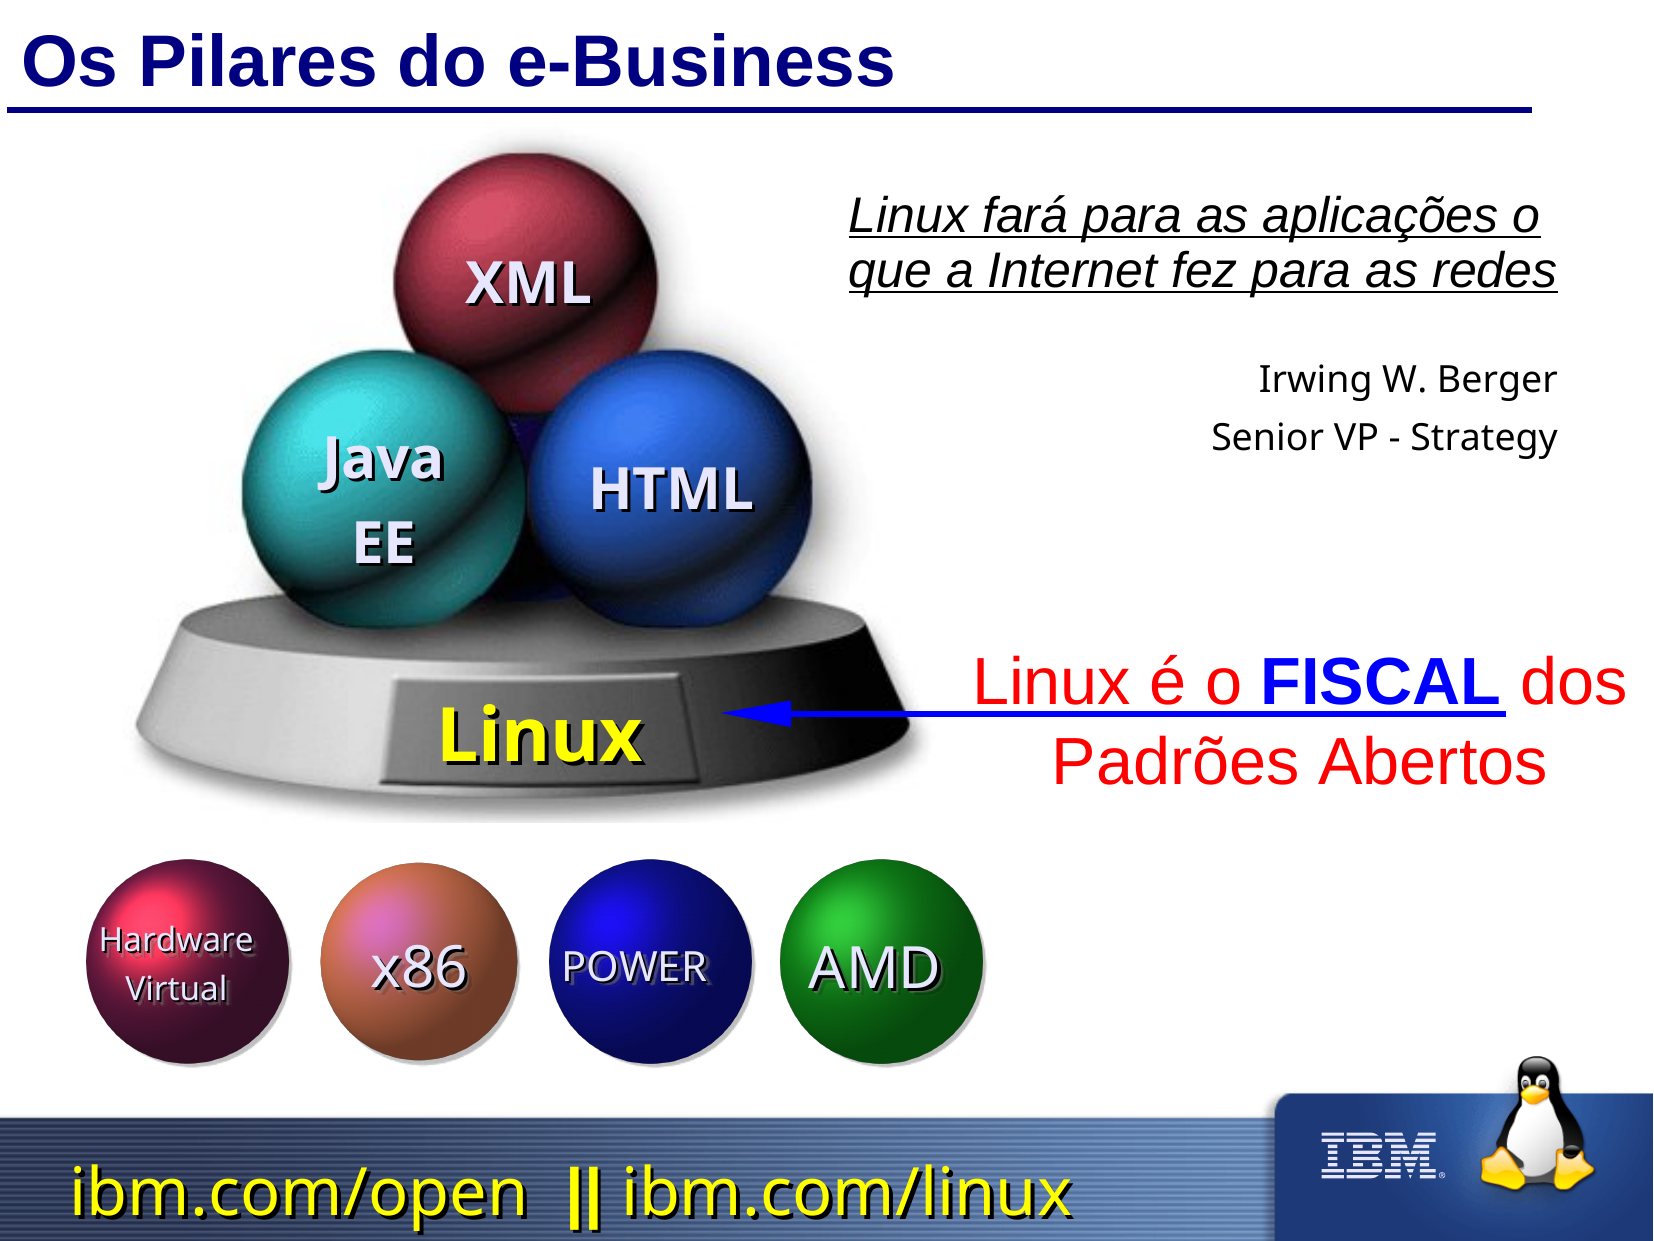

Os Pilares do e-Business
XML
Java
EE
HTML
Linux
Linux fará para as aplicações o que a Internet fez para as redes
Irwing W. Berger
Senior VP - Strategy
Linux é o FISCAL dos Padrões Abertos
Hardware
Virtual
POWER
AMD
x86